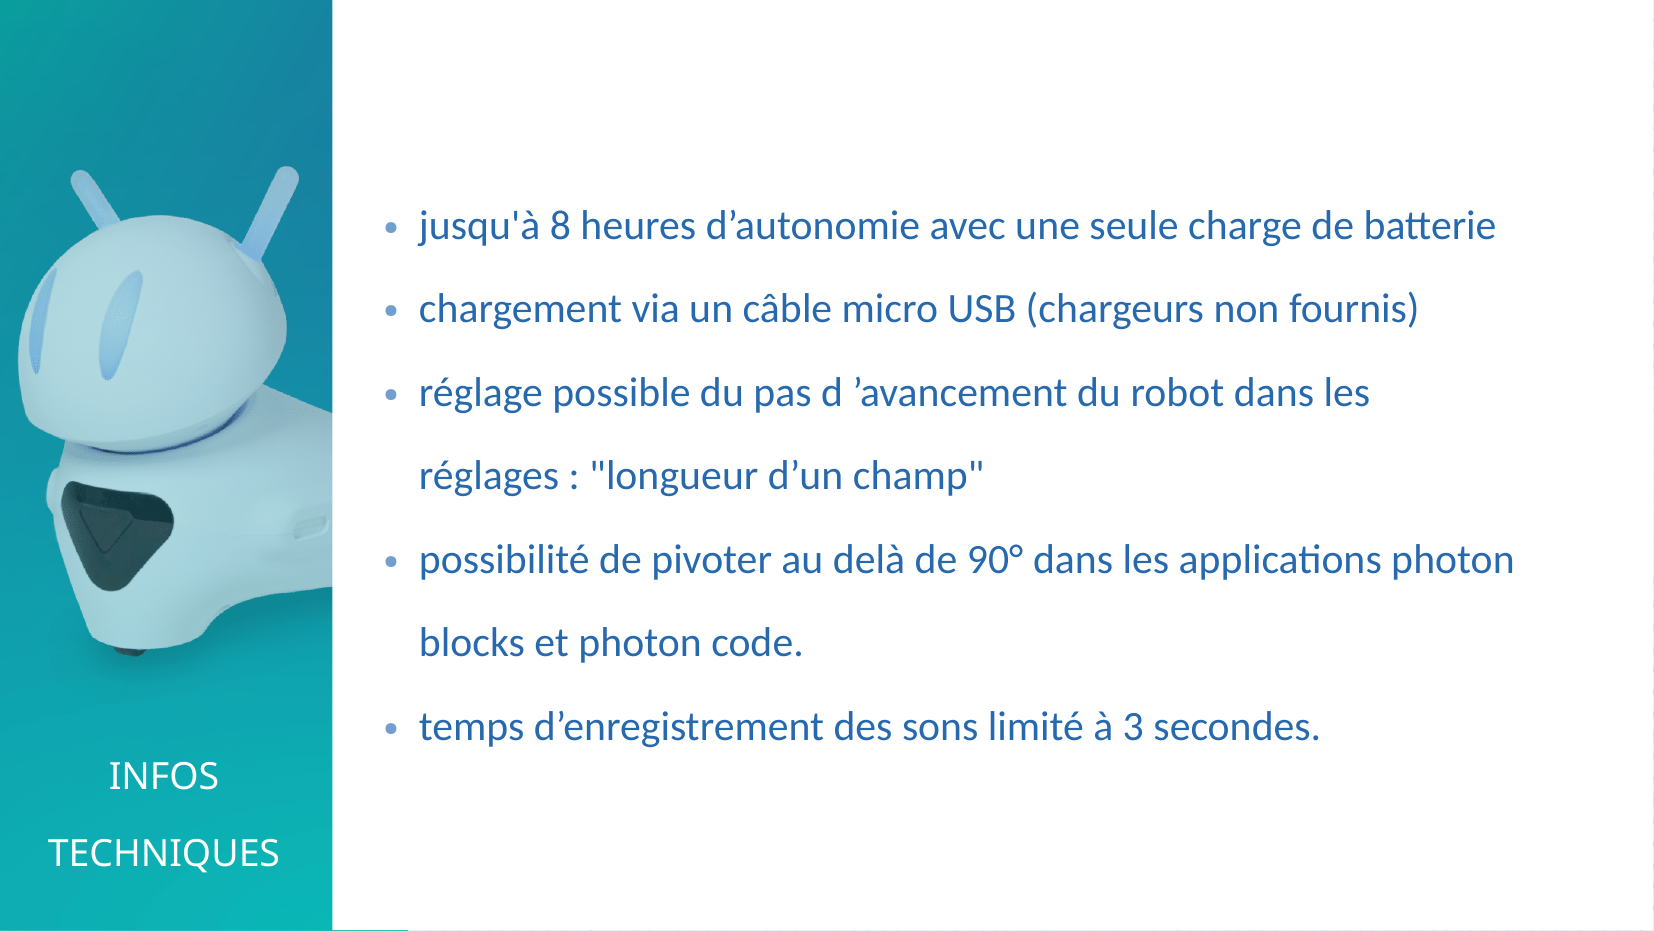

jusqu'à 8 heures d’autonomie avec une seule charge de batterie
chargement via un câble micro USB (chargeurs non fournis)
réglage possible du pas d ’avancement du robot dans les réglages : "longueur d’un champ"
possibilité de pivoter au delà de 90° dans les applications photon blocks et photon code.
temps d’enregistrement des sons limité à 3 secondes.
INFOS
TECHNIQUES